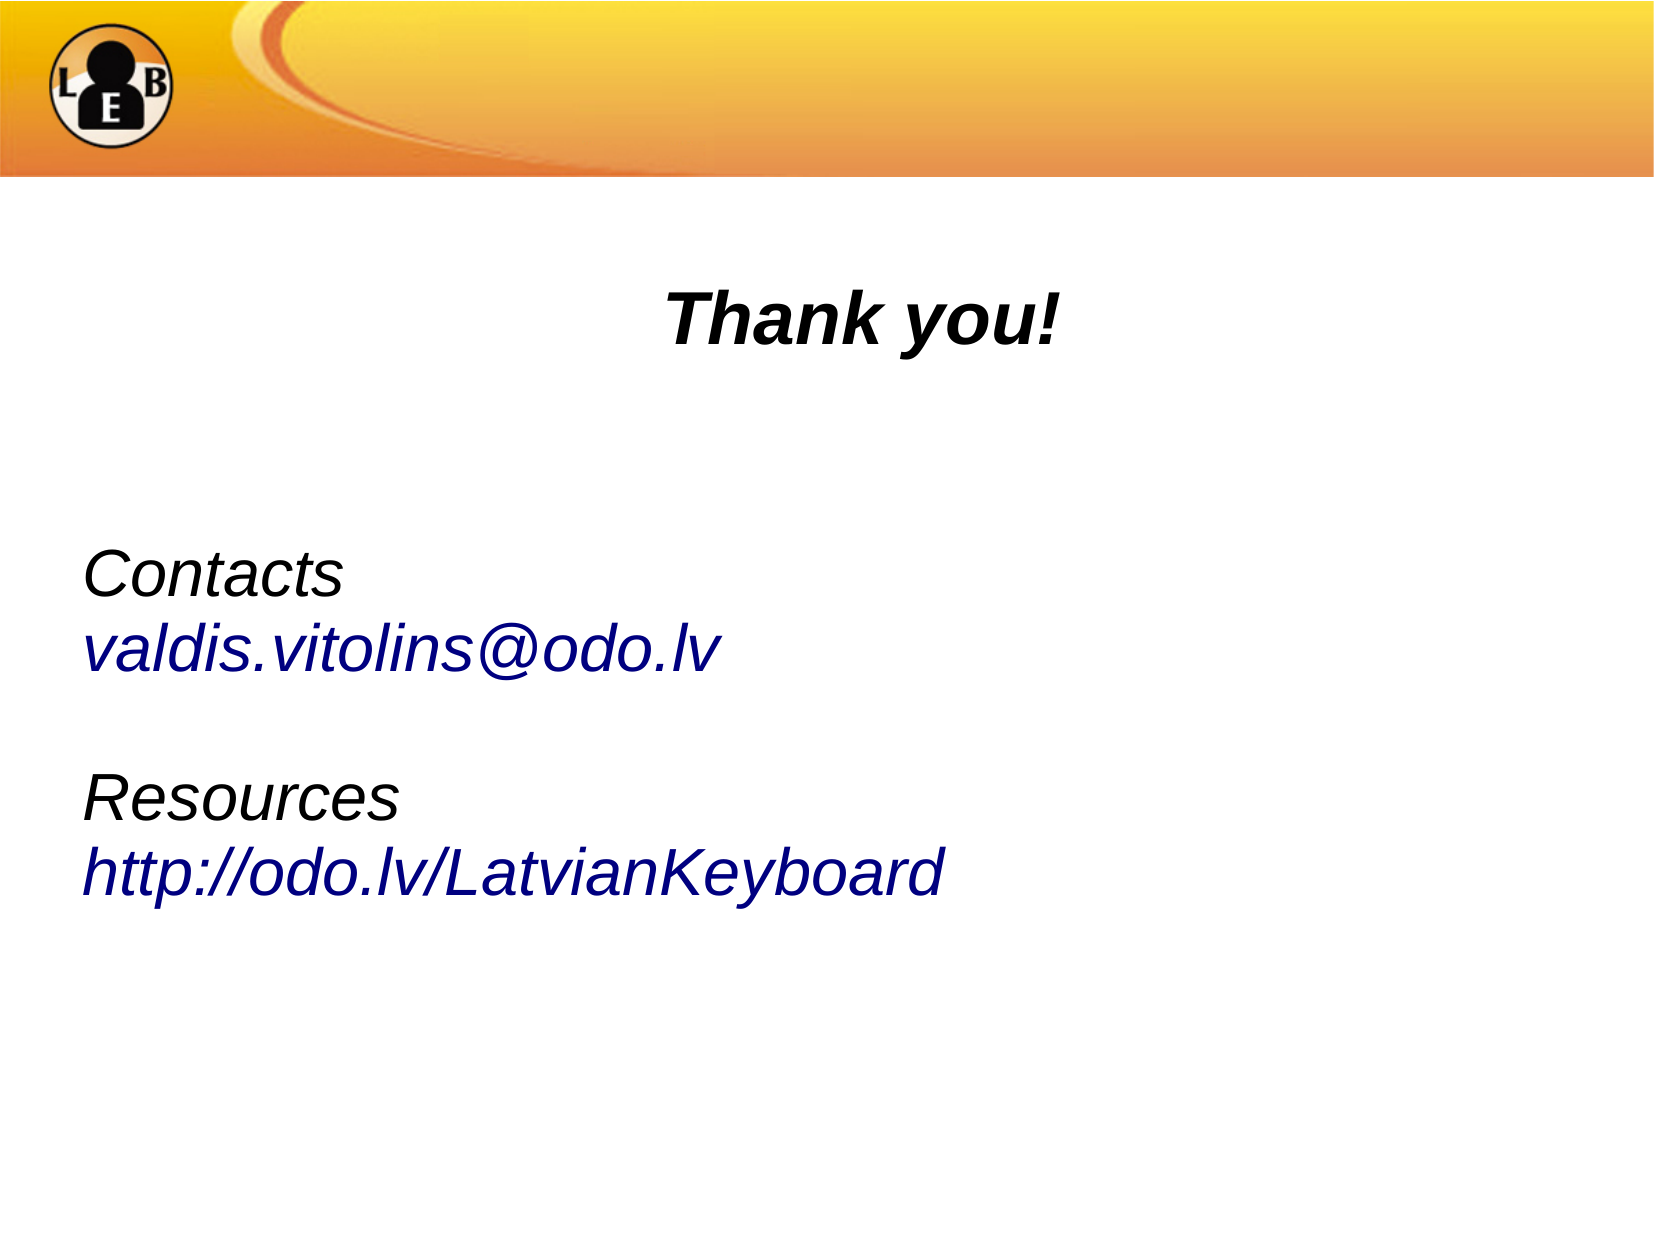

# Contacts
valdis.vitolins@odo.lv
Resources
http://odo.lv/LatvianKeyboard
Thank you!